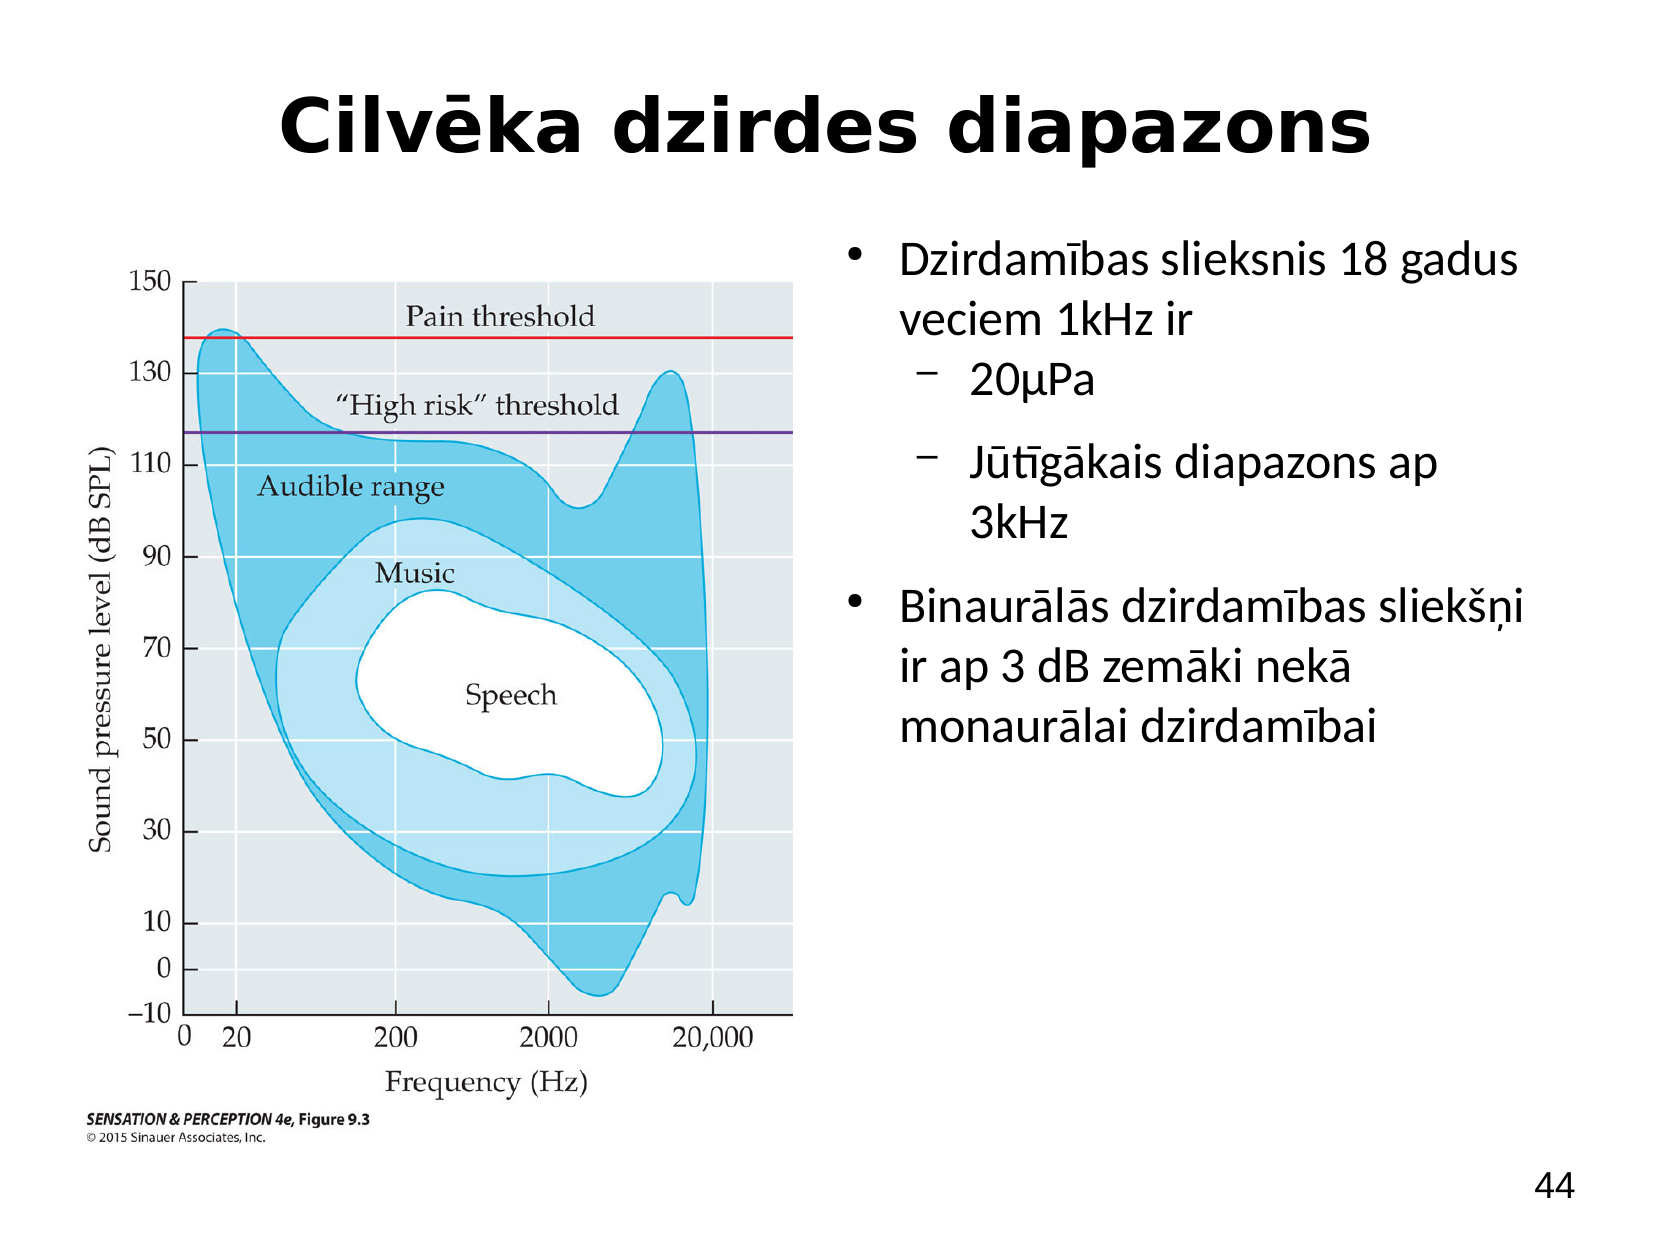

# Cilvēka dzirdes diapazons
Dzirdamības slieksnis 18 gadus veciem 1kHz ir
20μPa
Jūtīgākais diapazons ap 3kHz
Binaurālās dzirdamības sliekšņi ir ap 3 dB zemāki nekā monaurālai dzirdamībai